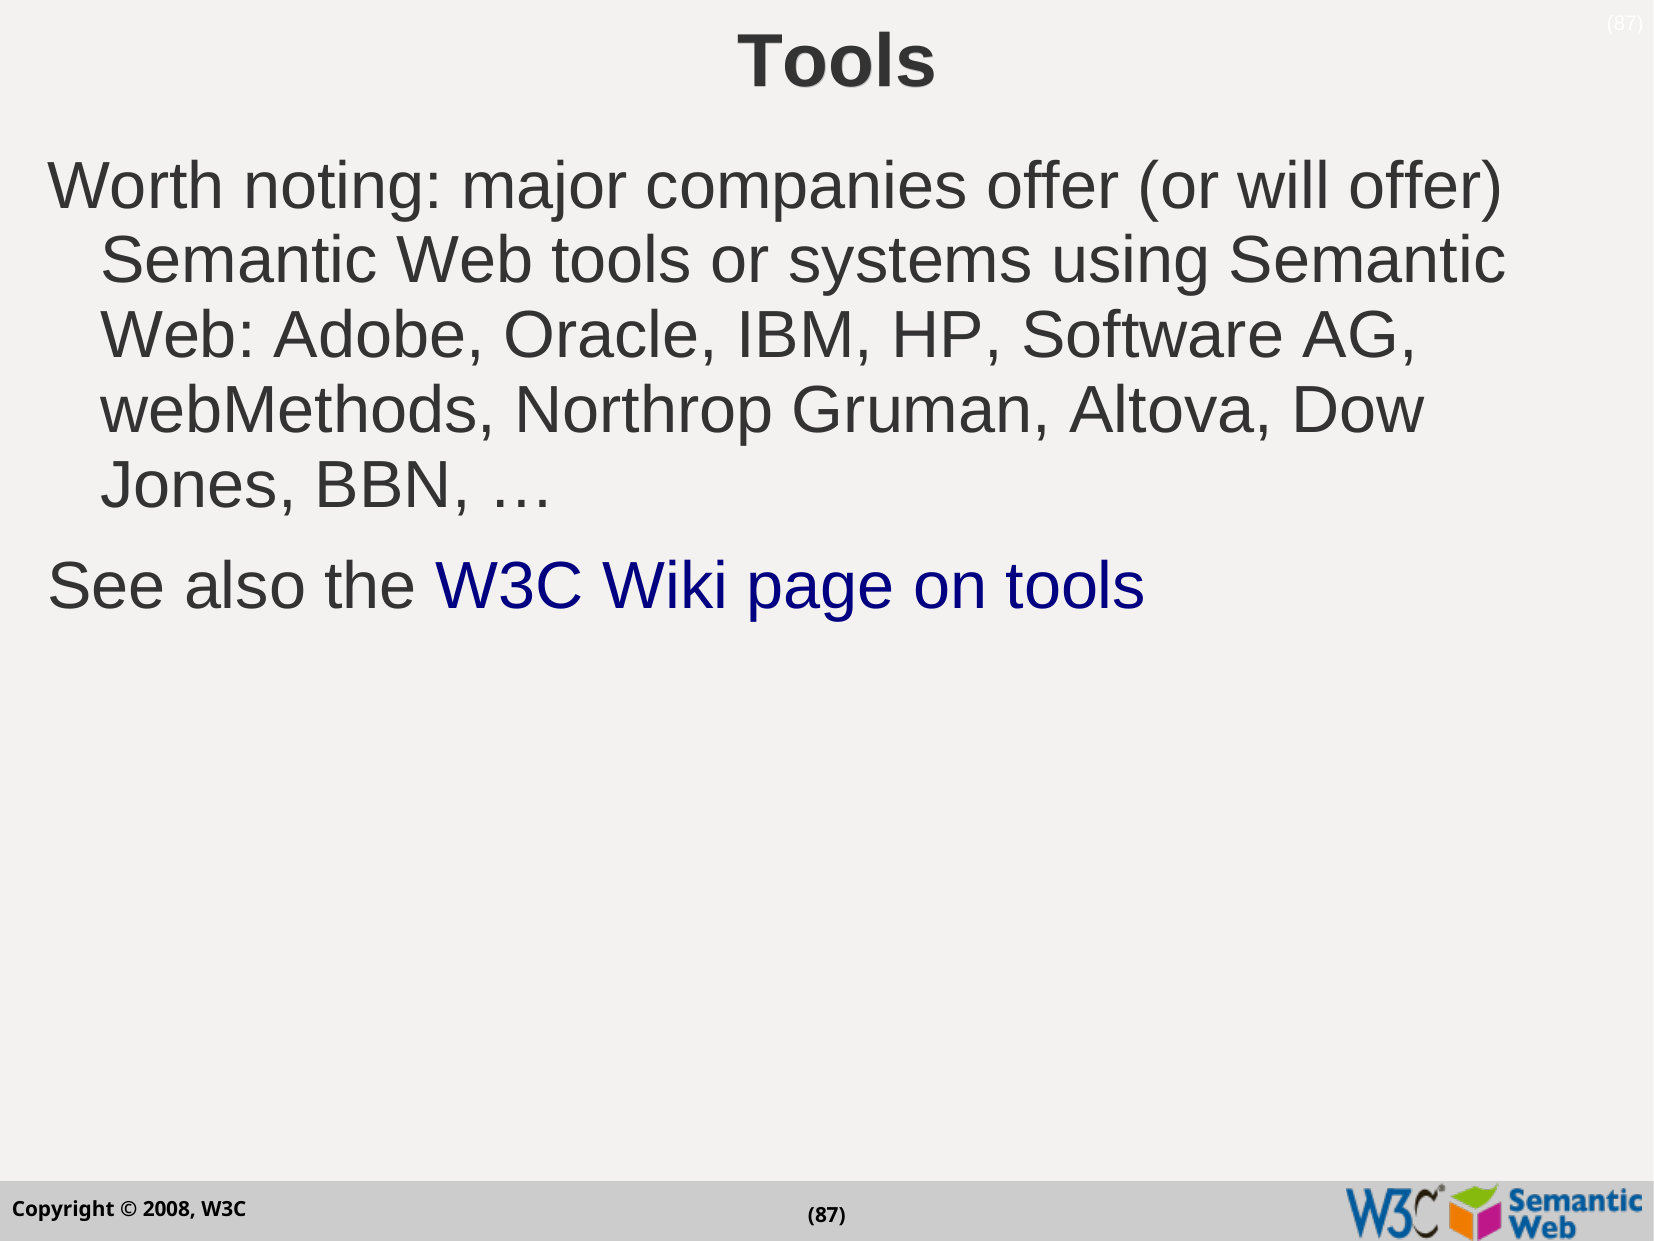

# Tools
Worth noting: major companies offer (or will offer) Semantic Web tools or systems using Semantic Web: Adobe, Oracle, IBM, HP, Software AG, webMethods, Northrop Gruman, Altova, Dow Jones, BBN, …
See also the W3C Wiki page on tools